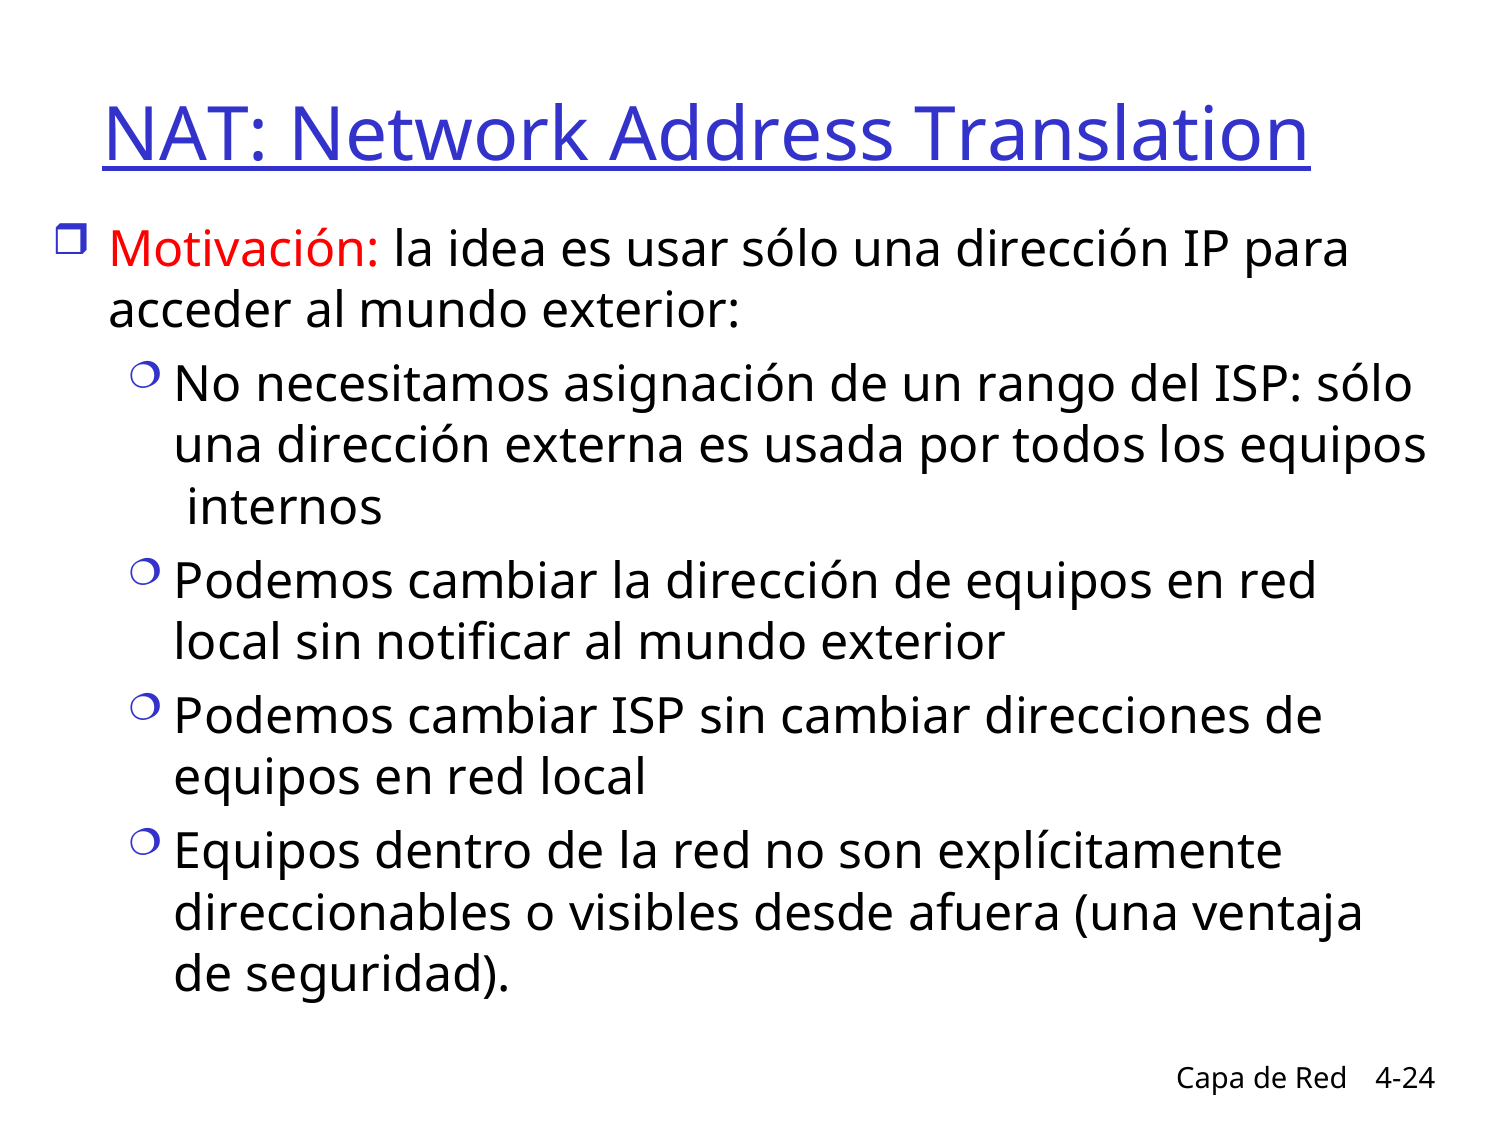

# NAT: Network Address Translation
Motivación: la idea es usar sólo una dirección IP para acceder al mundo exterior:
No necesitamos asignación de un rango del ISP: sólo una dirección externa es usada por todos los equipos internos
Podemos cambiar la dirección de equipos en red local sin notificar al mundo exterior
Podemos cambiar ISP sin cambiar direcciones de equipos en red local
Equipos dentro de la red no son explícitamente direccionables o visibles desde afuera (una ventaja de seguridad).
24